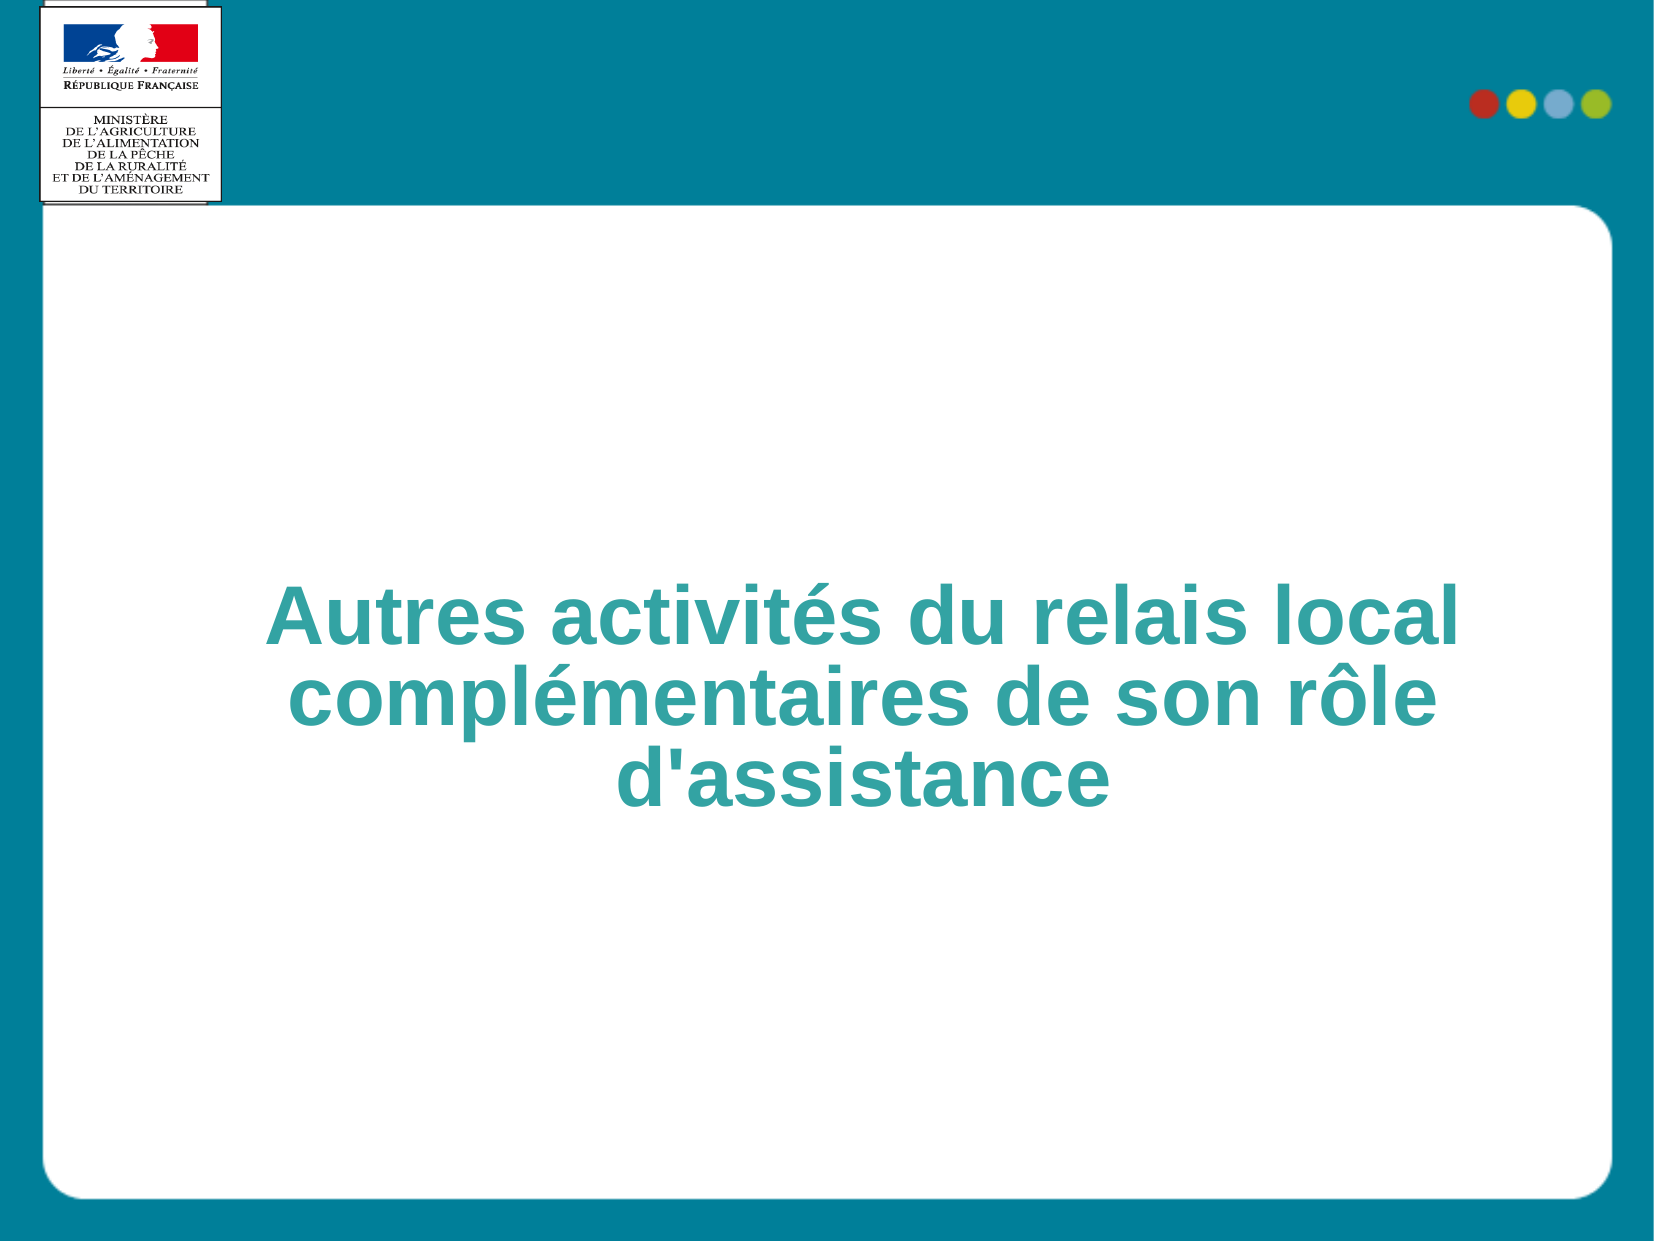

#
Autres activités du relais local complémentaires de son rôle d'assistance